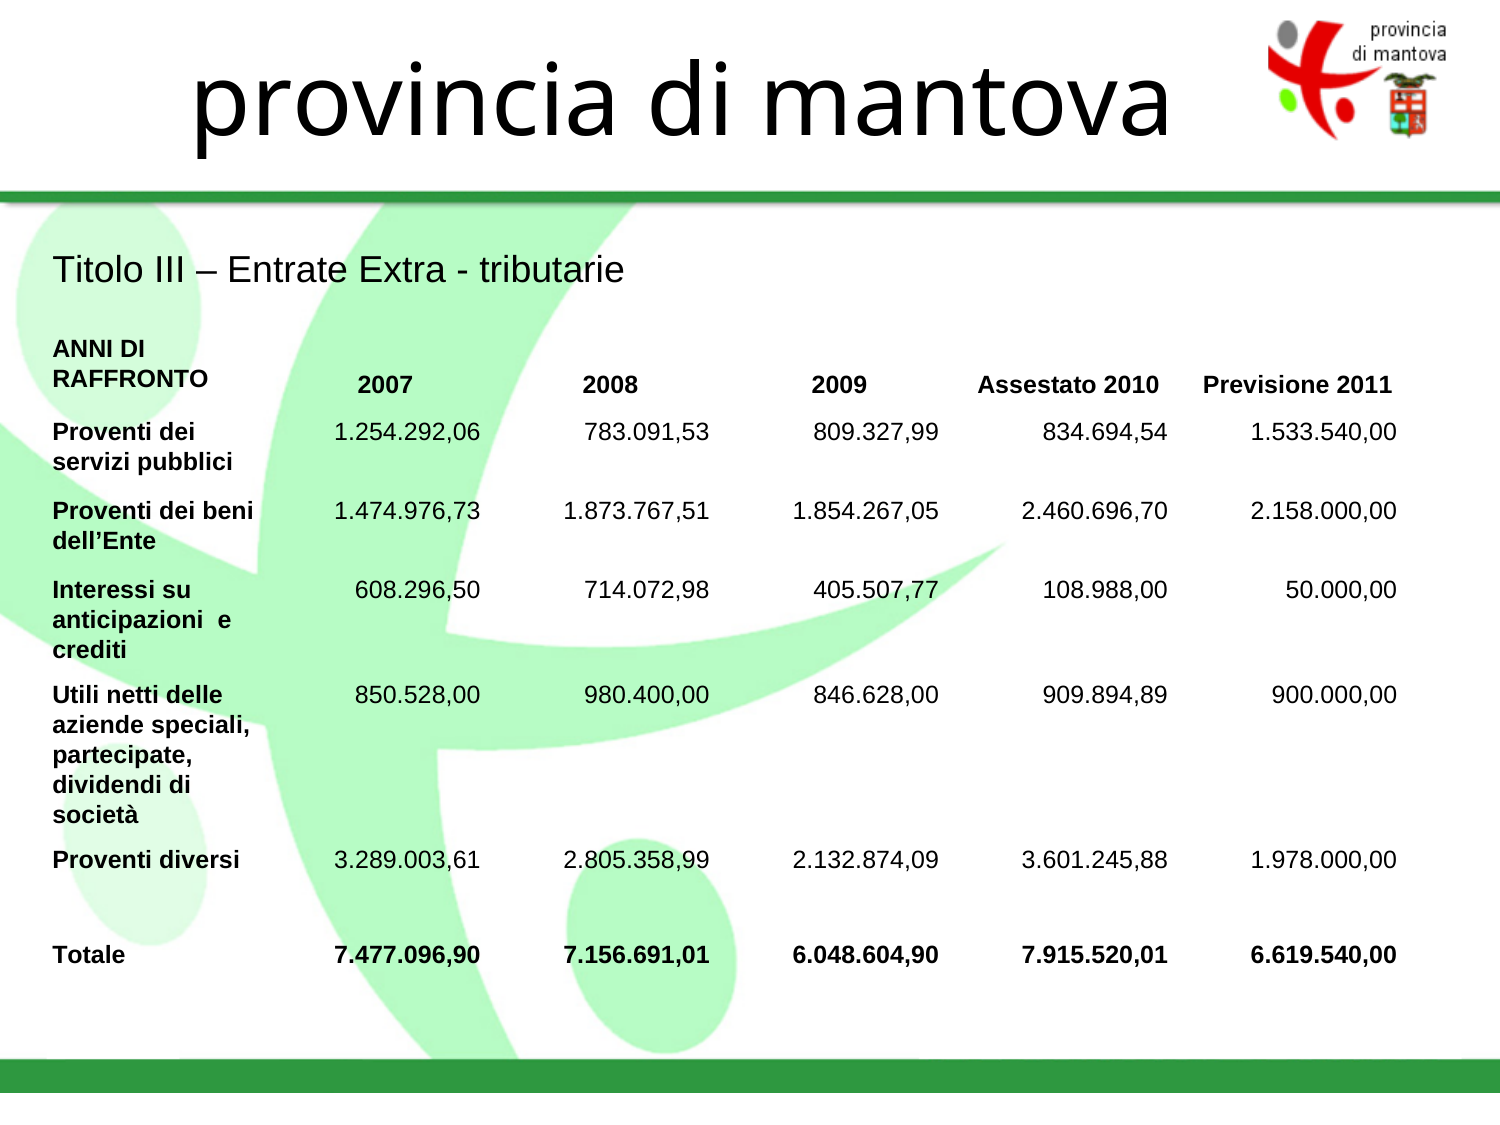

provincia di mantova
Titolo III – Entrate Extra - tributarie
| ANNI DI RAFFRONTO | 2007 | 2008 | 2009 | Assestato 2010 | Previsione 2011 |
| --- | --- | --- | --- | --- | --- |
| Proventi dei servizi pubblici | 1.254.292,06 | 783.091,53 | 809.327,99 | 834.694,54 | 1.533.540,00 |
| Proventi dei beni dell’Ente | 1.474.976,73 | 1.873.767,51 | 1.854.267,05 | 2.460.696,70 | 2.158.000,00 |
| Interessi su anticipazioni e crediti | 608.296,50 | 714.072,98 | 405.507,77 | 108.988,00 | 50.000,00 |
| Utili netti delle aziende speciali, partecipate, dividendi di società | 850.528,00 | 980.400,00 | 846.628,00 | 909.894,89 | 900.000,00 |
| Proventi diversi | 3.289.003,61 | 2.805.358,99 | 2.132.874,09 | 3.601.245,88 | 1.978.000,00 |
| Totale | 7.477.096,90 | 7.156.691,01 | 6.048.604,90 | 7.915.520,01 | 6.619.540,00 |